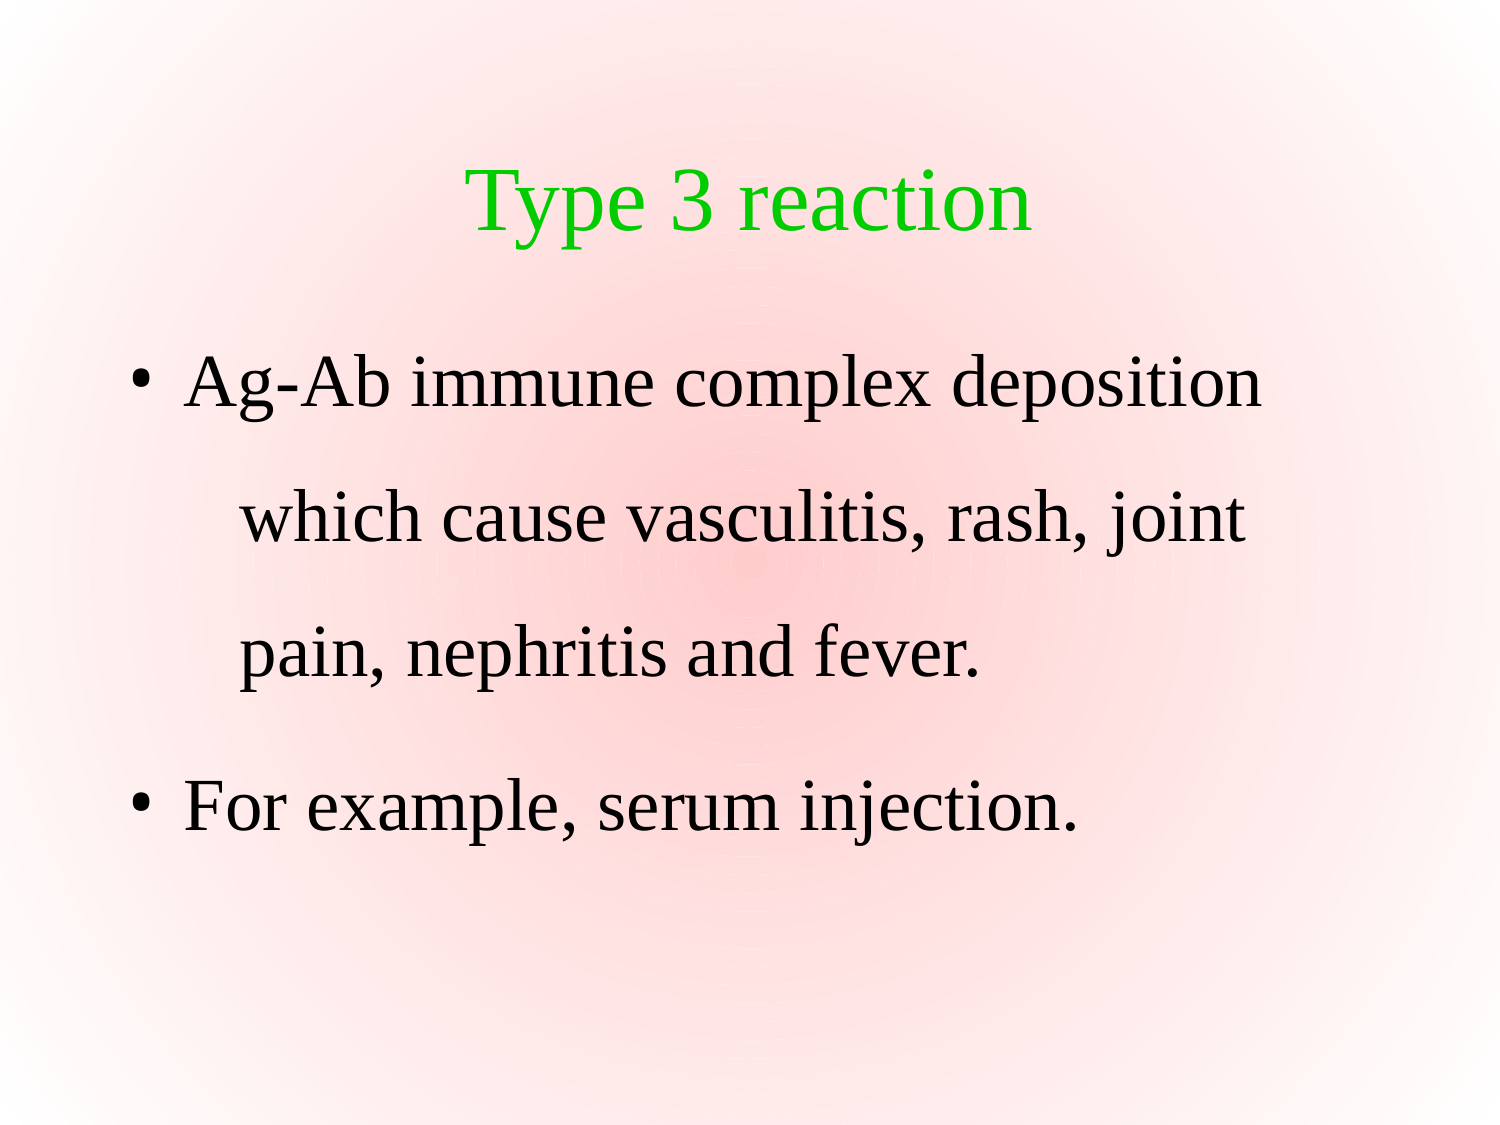

# Type 3 reaction
Ag-Ab immune complex deposition which cause vasculitis, rash, joint pain, nephritis and fever.
For example, serum injection.